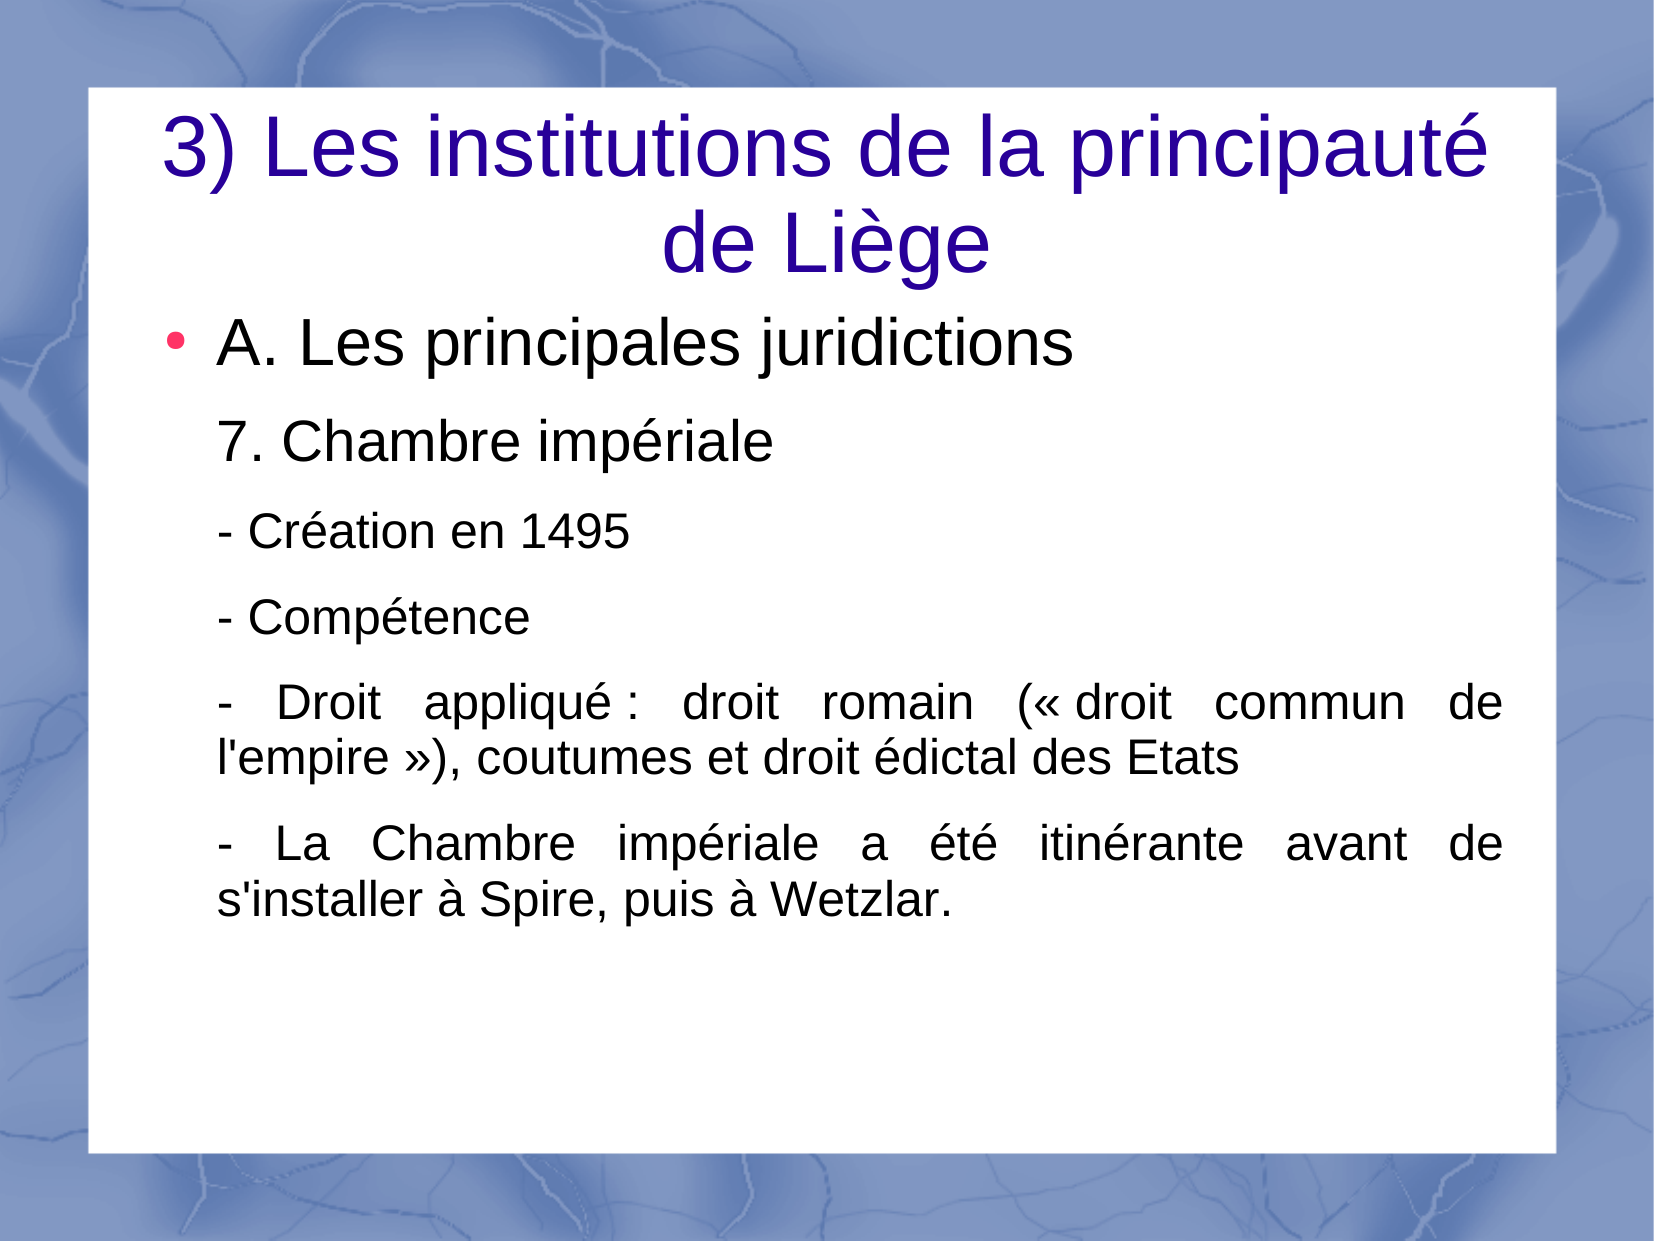

# 3) Les institutions de la principauté de Liège
A. Les principales juridictions
7. Chambre impériale
- Création en 1495
- Compétence
- Droit appliqué : droit romain (« droit commun de l'empire »), coutumes et droit édictal des Etats
- La Chambre impériale a été itinérante avant de s'installer à Spire, puis à Wetzlar.